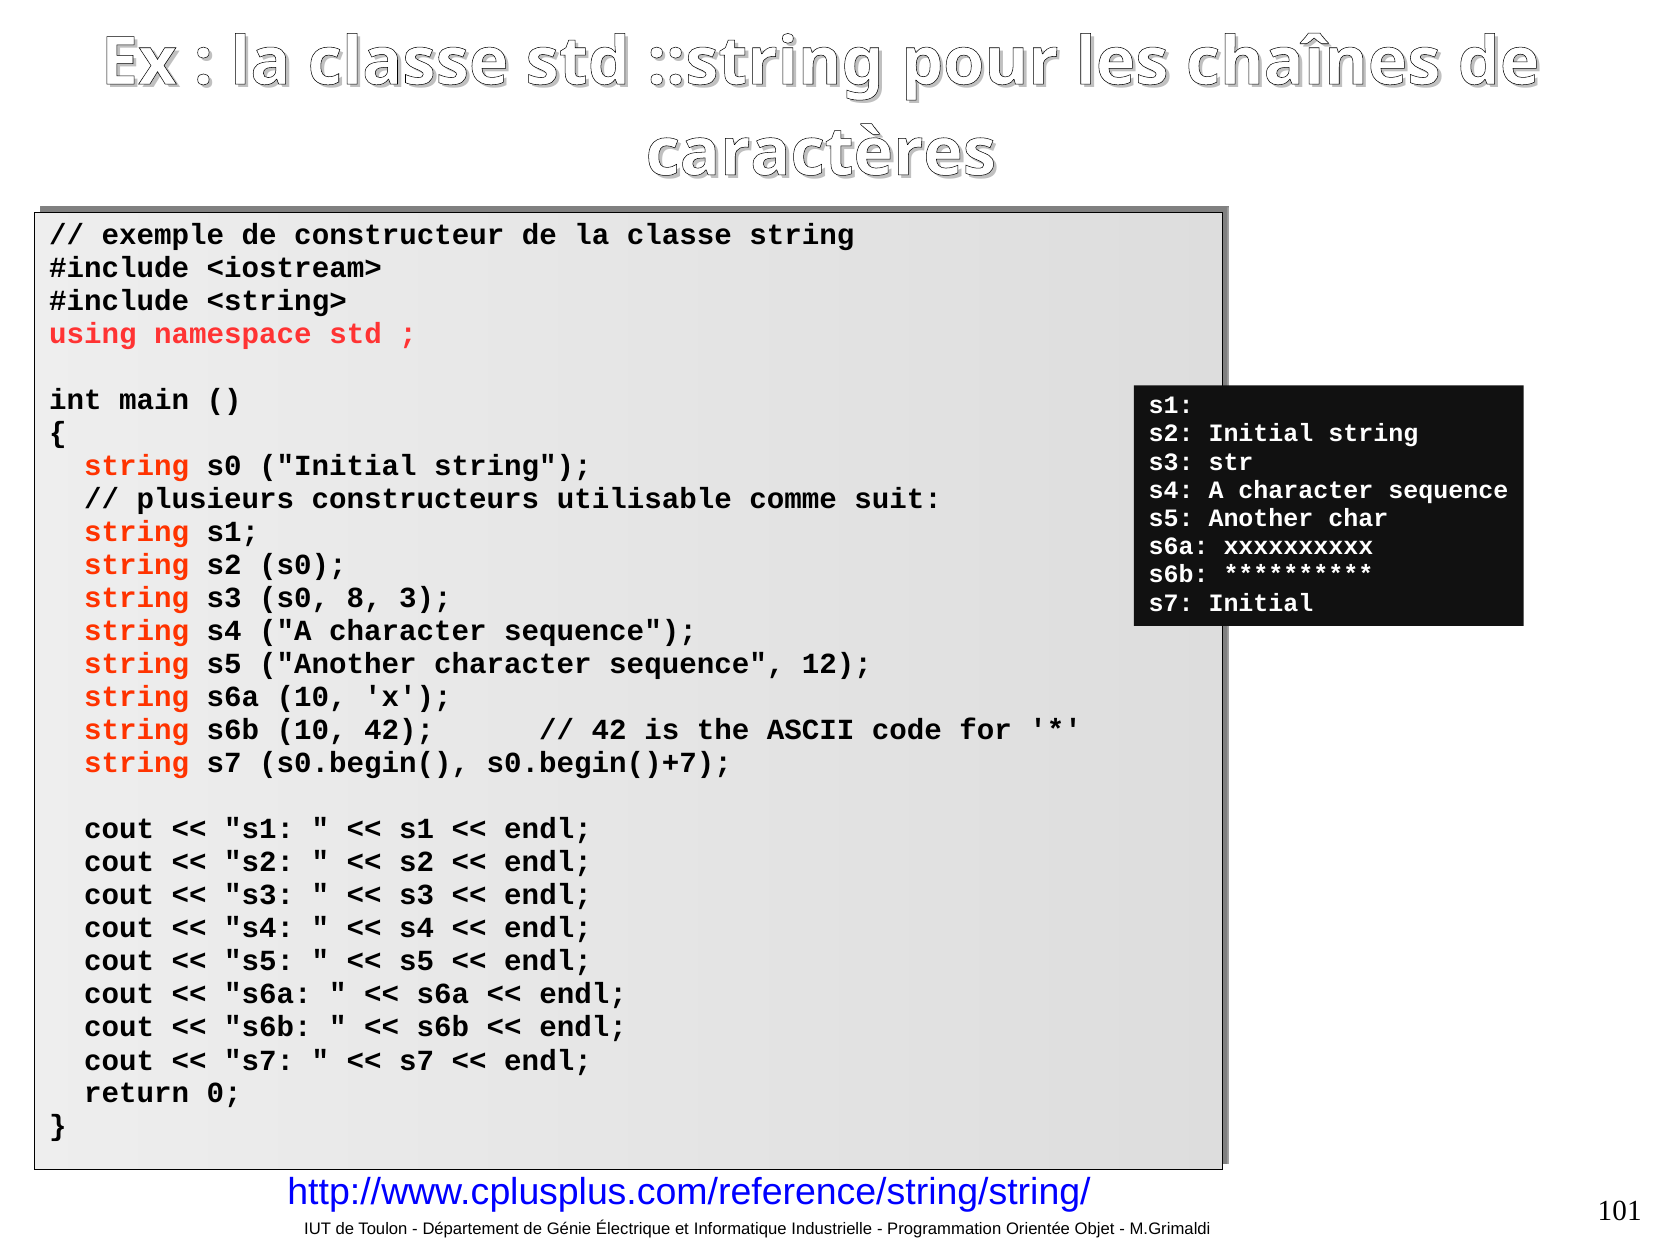

# Ex : la classe std ::string pour les chaînes de caractères
// exemple de constructeur de la classe string
#include <iostream>
#include <string>
using namespace std ;
int main ()
{
 string s0 ("Initial string");
 // plusieurs constructeurs utilisable comme suit:
 string s1;
 string s2 (s0);
 string s3 (s0, 8, 3);
 string s4 ("A character sequence");
 string s5 ("Another character sequence", 12);
 string s6a (10, 'x');
 string s6b (10, 42); // 42 is the ASCII code for '*'
 string s7 (s0.begin(), s0.begin()+7);
 cout << "s1: " << s1 << endl;
 cout << "s2: " << s2 << endl;
 cout << "s3: " << s3 << endl;
 cout << "s4: " << s4 << endl;
 cout << "s5: " << s5 << endl;
 cout << "s6a: " << s6a << endl;
 cout << "s6b: " << s6b << endl;
 cout << "s7: " << s7 << endl;
 return 0;
}
s1:
s2: Initial string
s3: str
s4: A character sequence
s5: Another char
s6a: xxxxxxxxxx
s6b: **********
s7: Initial
http://www.cplusplus.com/reference/string/string/